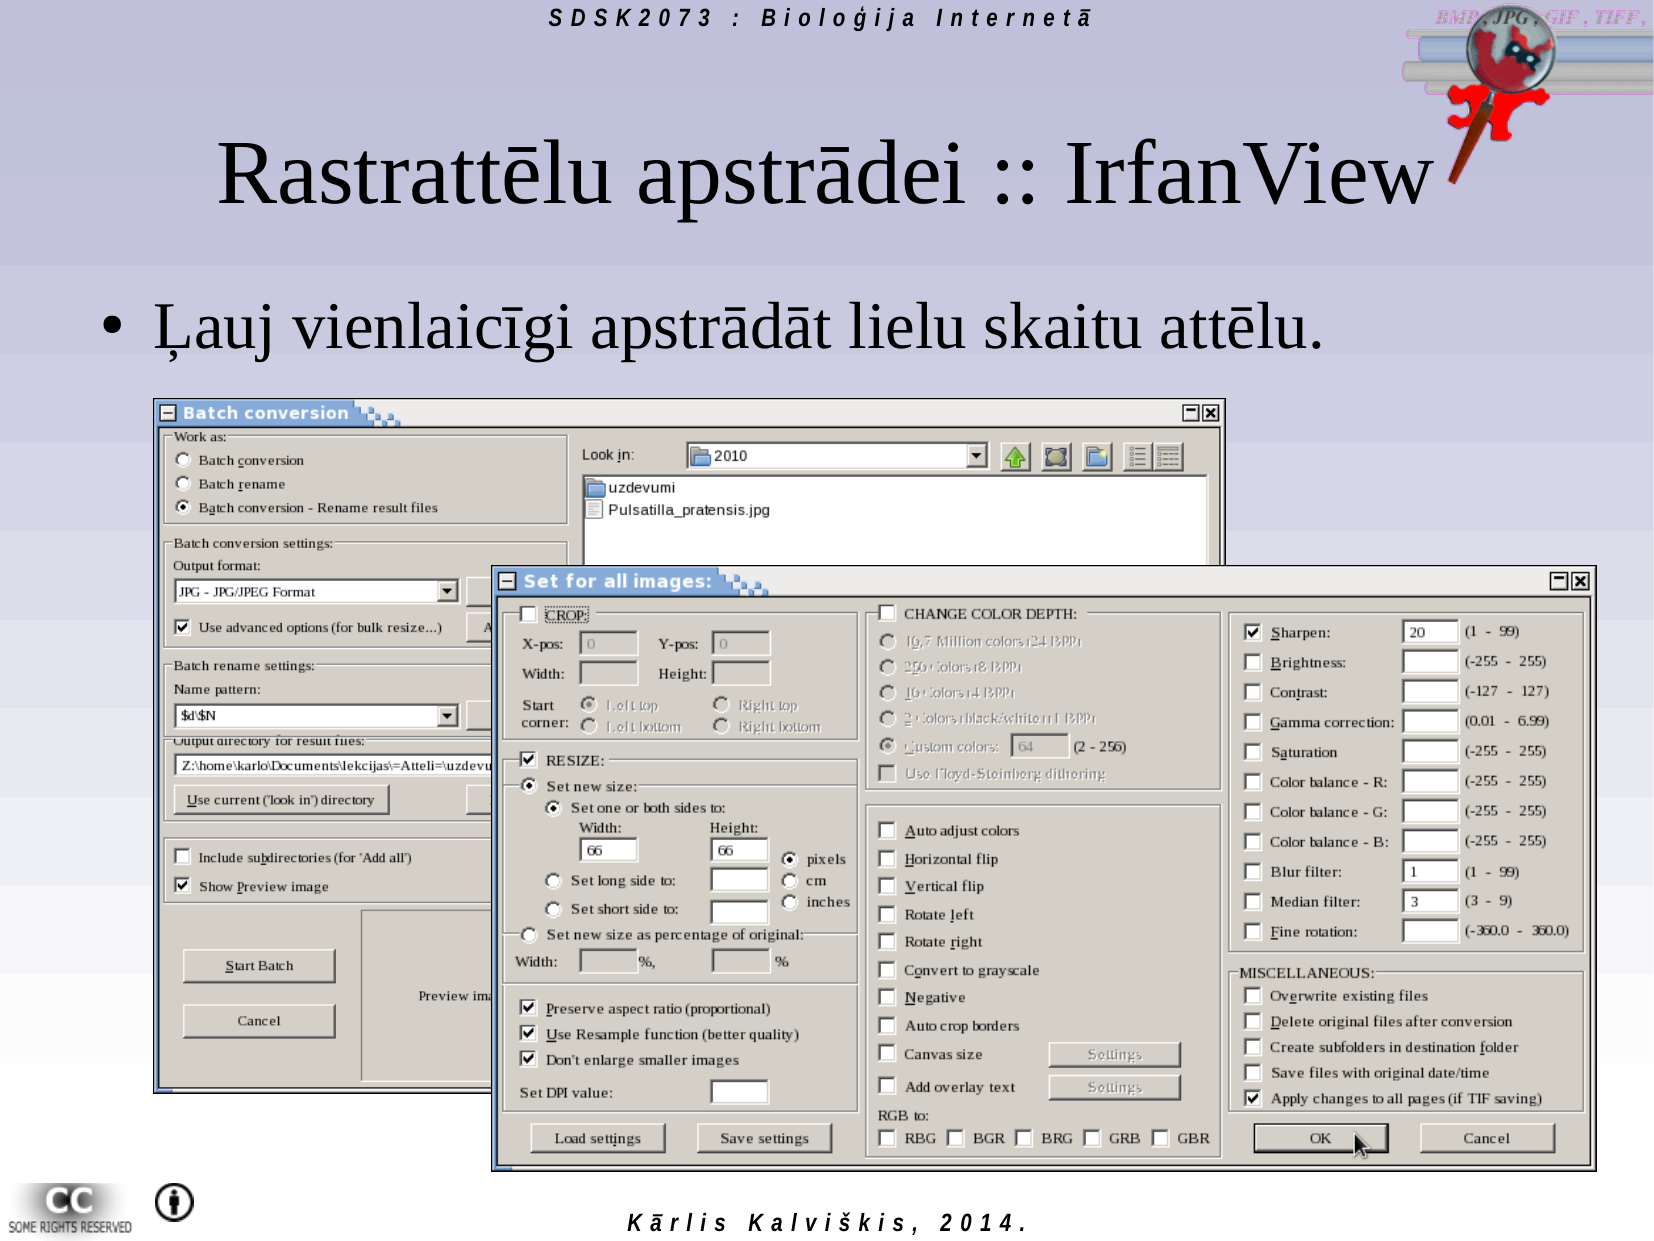

# Rastrattēlu apstrādei :: IrfanView
Ļauj vienlaicīgi apstrādāt lielu skaitu attēlu.